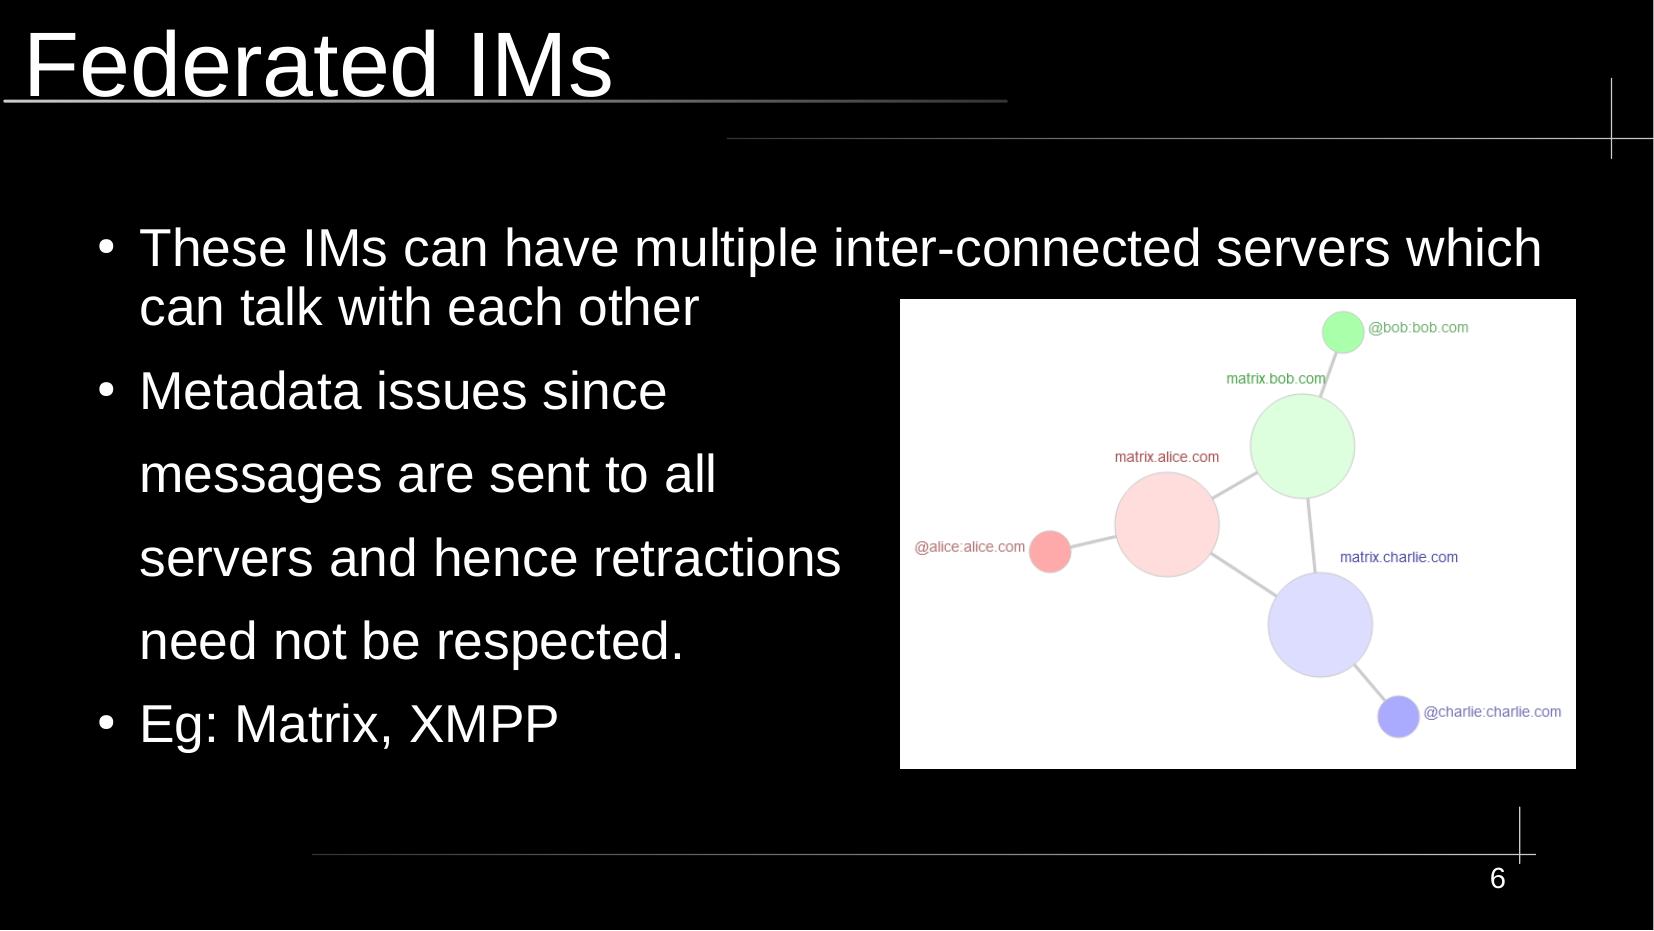

# Federated IMs
These IMs can have multiple inter-connected servers which can talk with each other
Metadata issues since
messages are sent to all
servers and hence retractions
need not be respected.
Eg: Matrix, XMPP
6